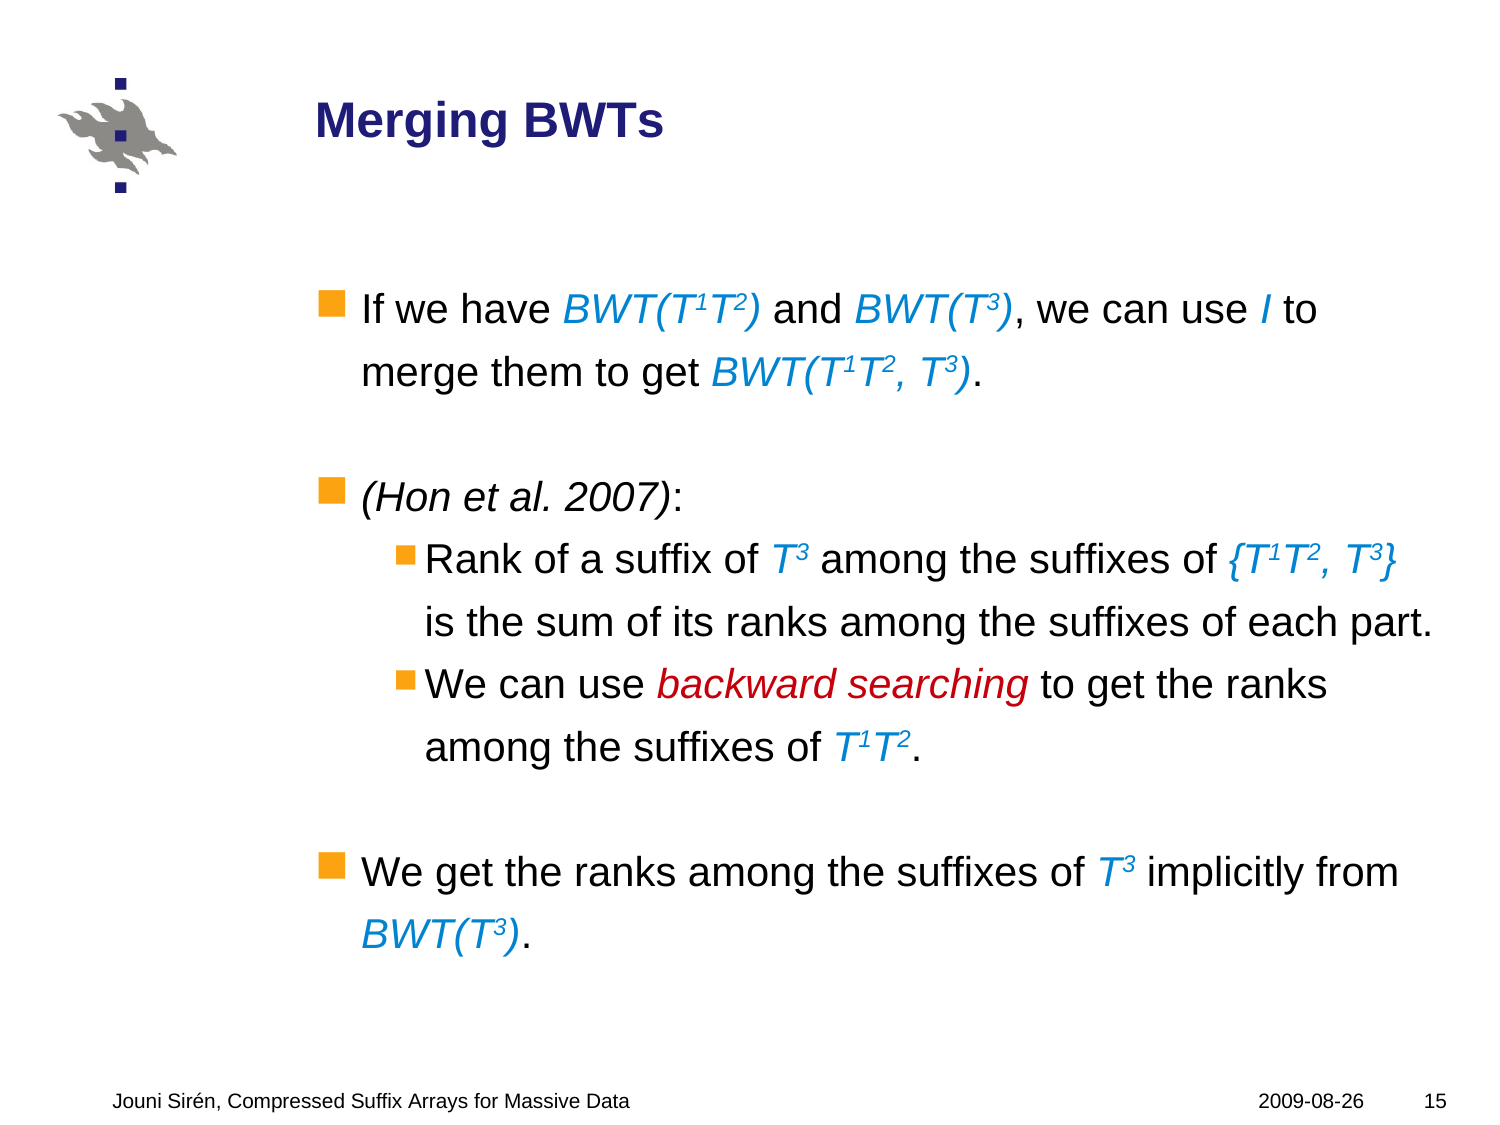

# Merging BWTs
If we have BWT(T1T2) and BWT(T3), we can use I to merge them to get BWT(T1T2, T3).
(Hon et al. 2007):
Rank of a suffix of T3 among the suffixes of {T1T2, T3} is the sum of its ranks among the suffixes of each part.
We can use backward searching to get the ranks among the suffixes of T1T2.
We get the ranks among the suffixes of T3 implicitly from BWT(T3).
Jouni Sirén, Compressed Suffix Arrays for Massive Data
2009-08-26
15